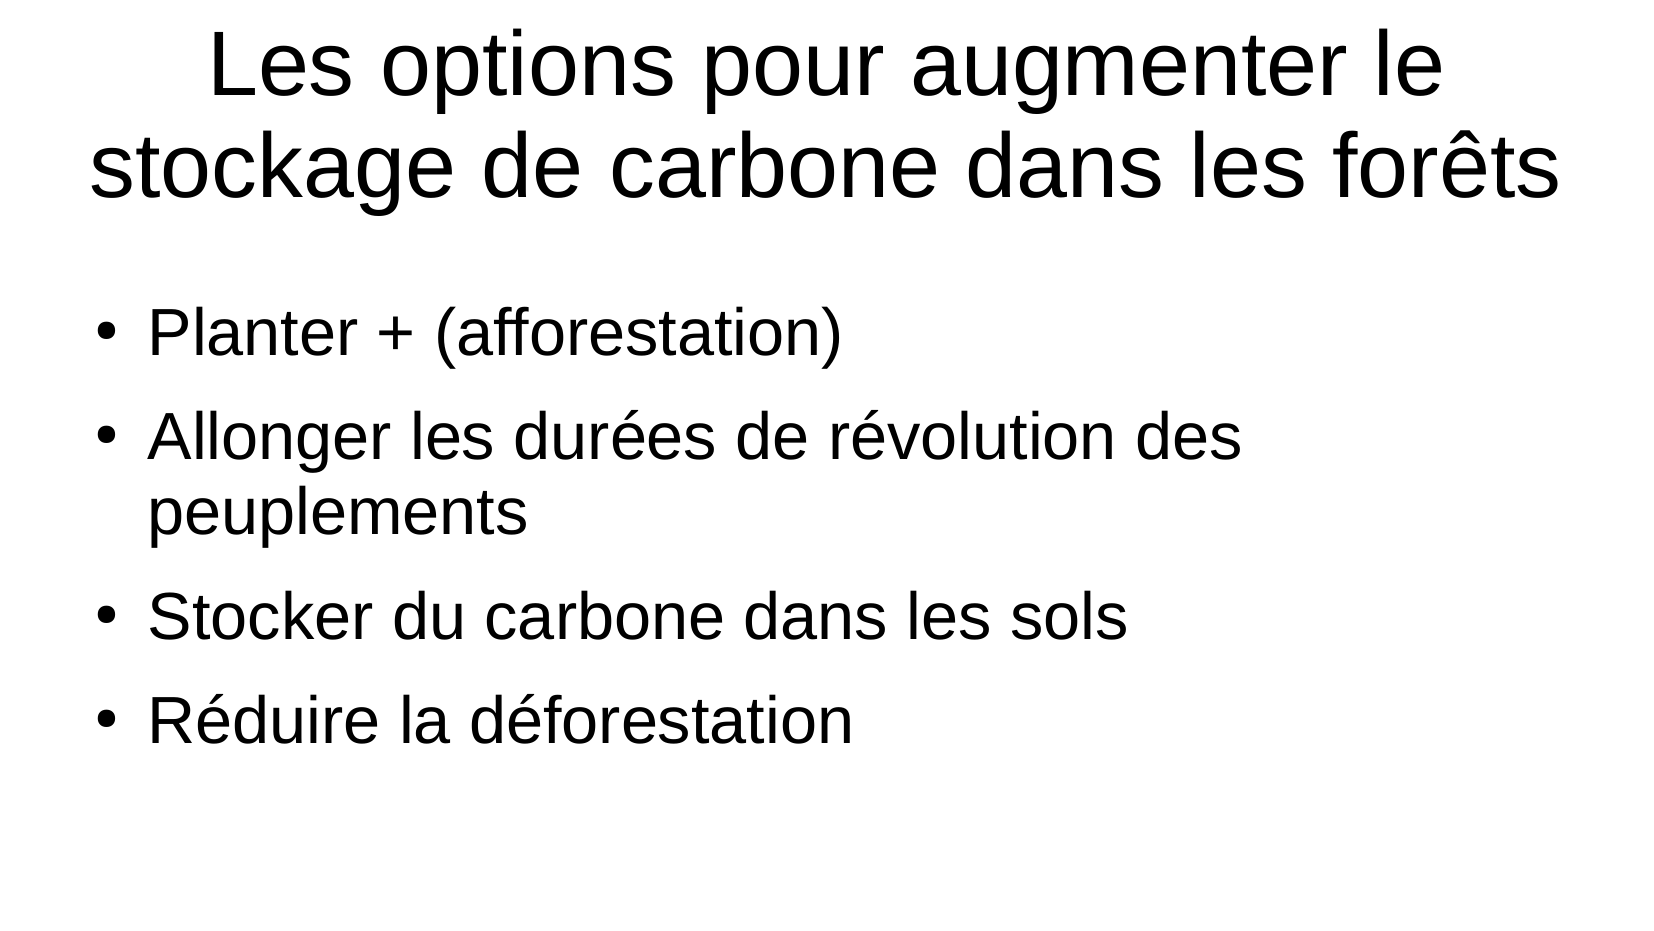

# Les options pour augmenter le stockage de carbone dans les forêts
Planter + (afforestation)
Allonger les durées de révolution des peuplements
Stocker du carbone dans les sols
Réduire la déforestation